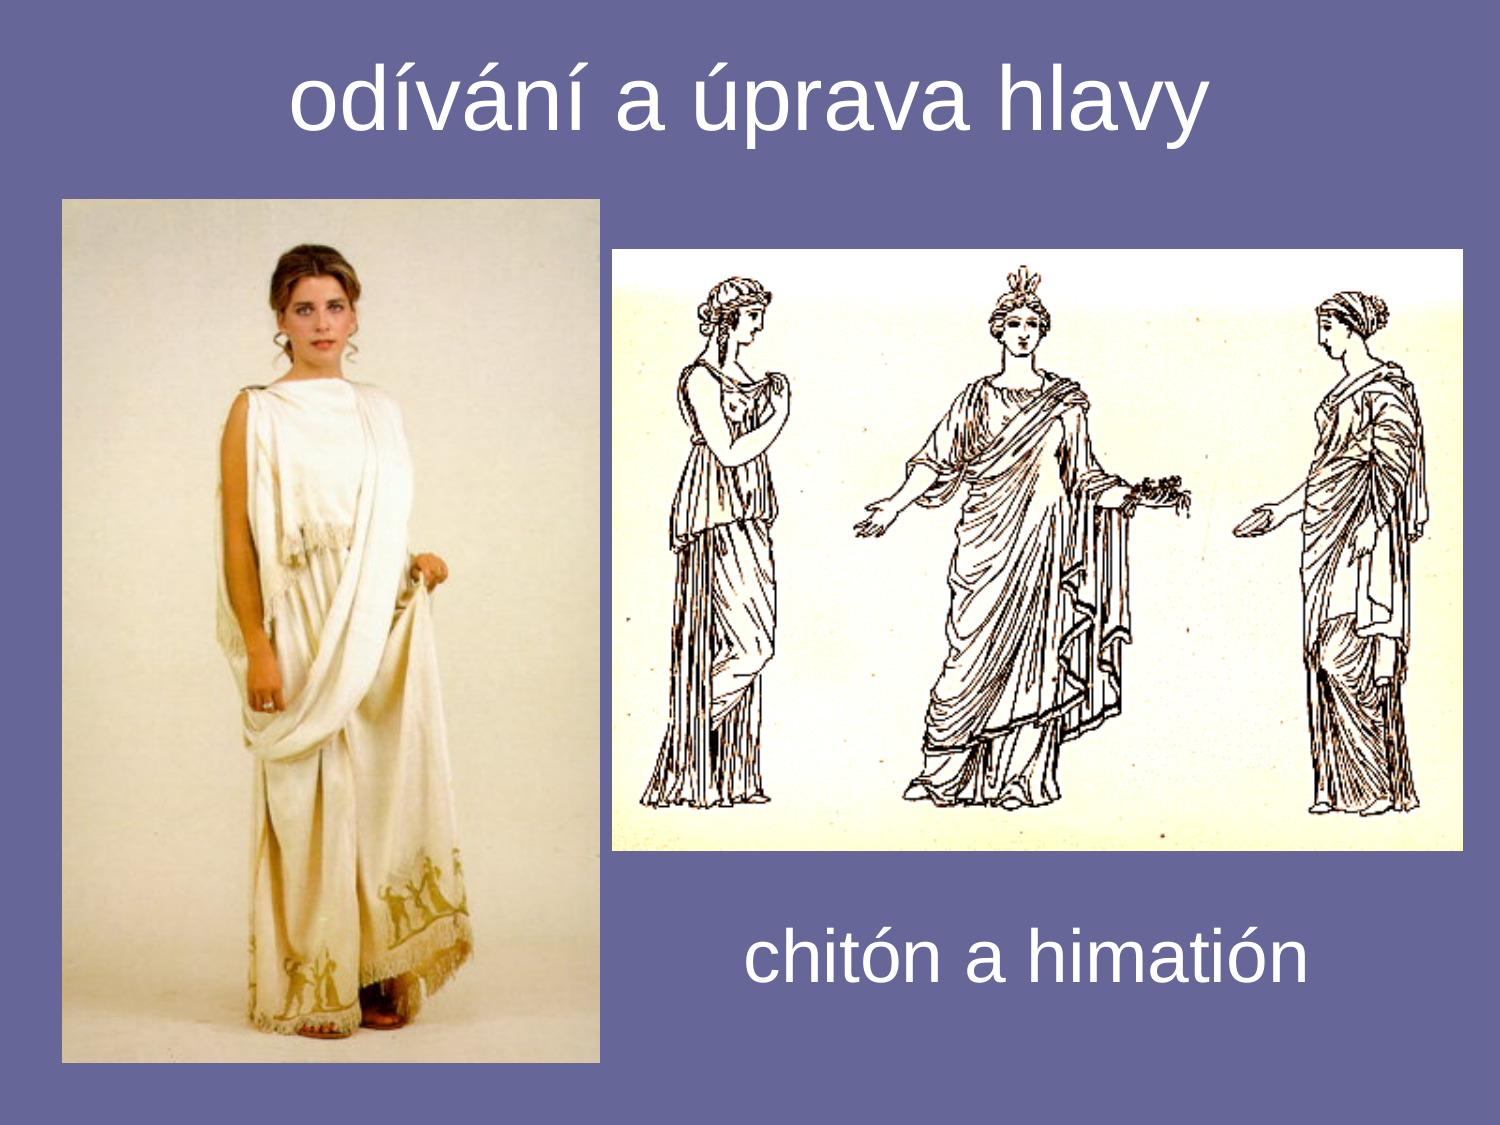

# odívání a úprava hlavy
 chitón a himatión